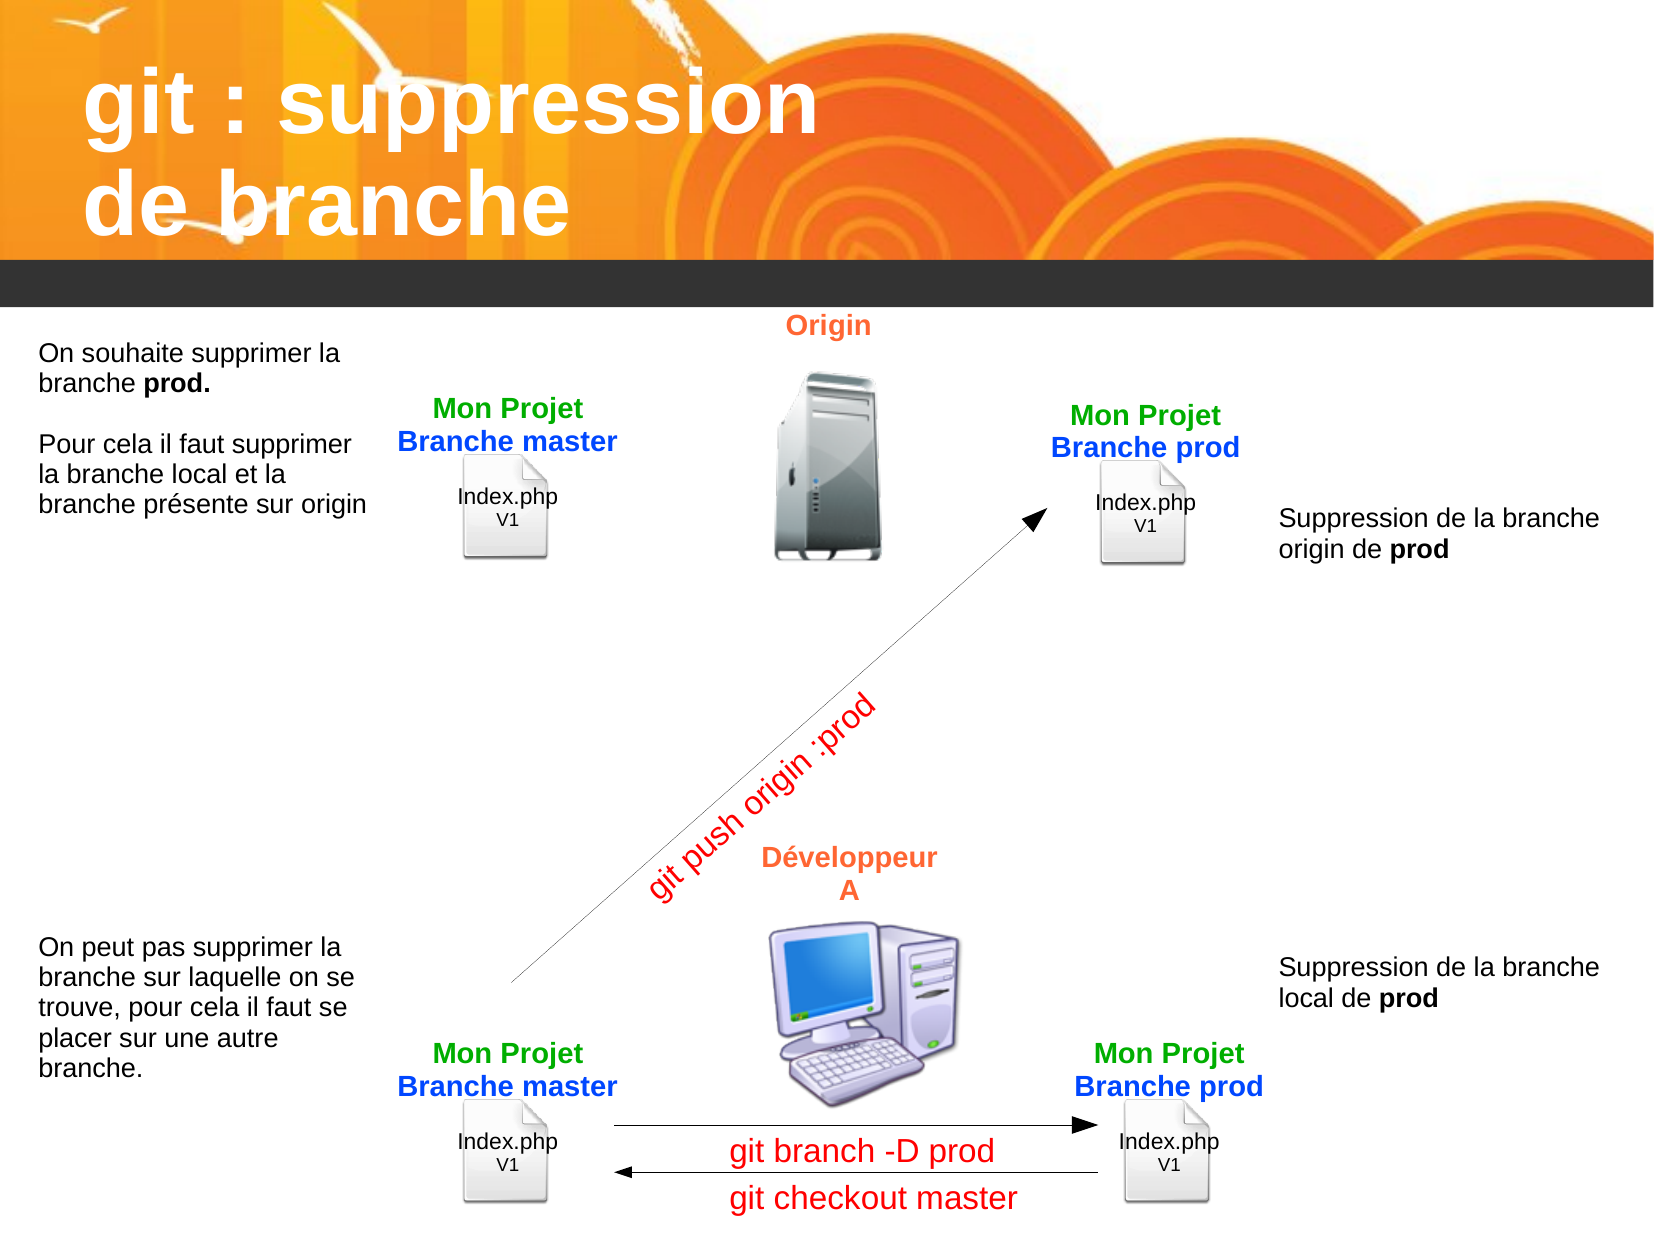

# git : suppression de branche
Origin
On souhaite supprimer la branche prod.
Pour cela il faut supprimer la branche local et la branche présente sur origin
Mon Projet
Branche master
Index.php
V1
Mon Projet
Branche prod
Index.php
V1
Suppression de la branche origin de prod
git push origin :prod
Développeur
A
On peut pas supprimer la branche sur laquelle on se trouve, pour cela il faut se placer sur une autre branche.
Suppression de la branche local de prod
Mon Projet
Branche master
Index.php
V1
Mon Projet
Branche prod
Index.php
V1
git branch -D prod
git checkout master